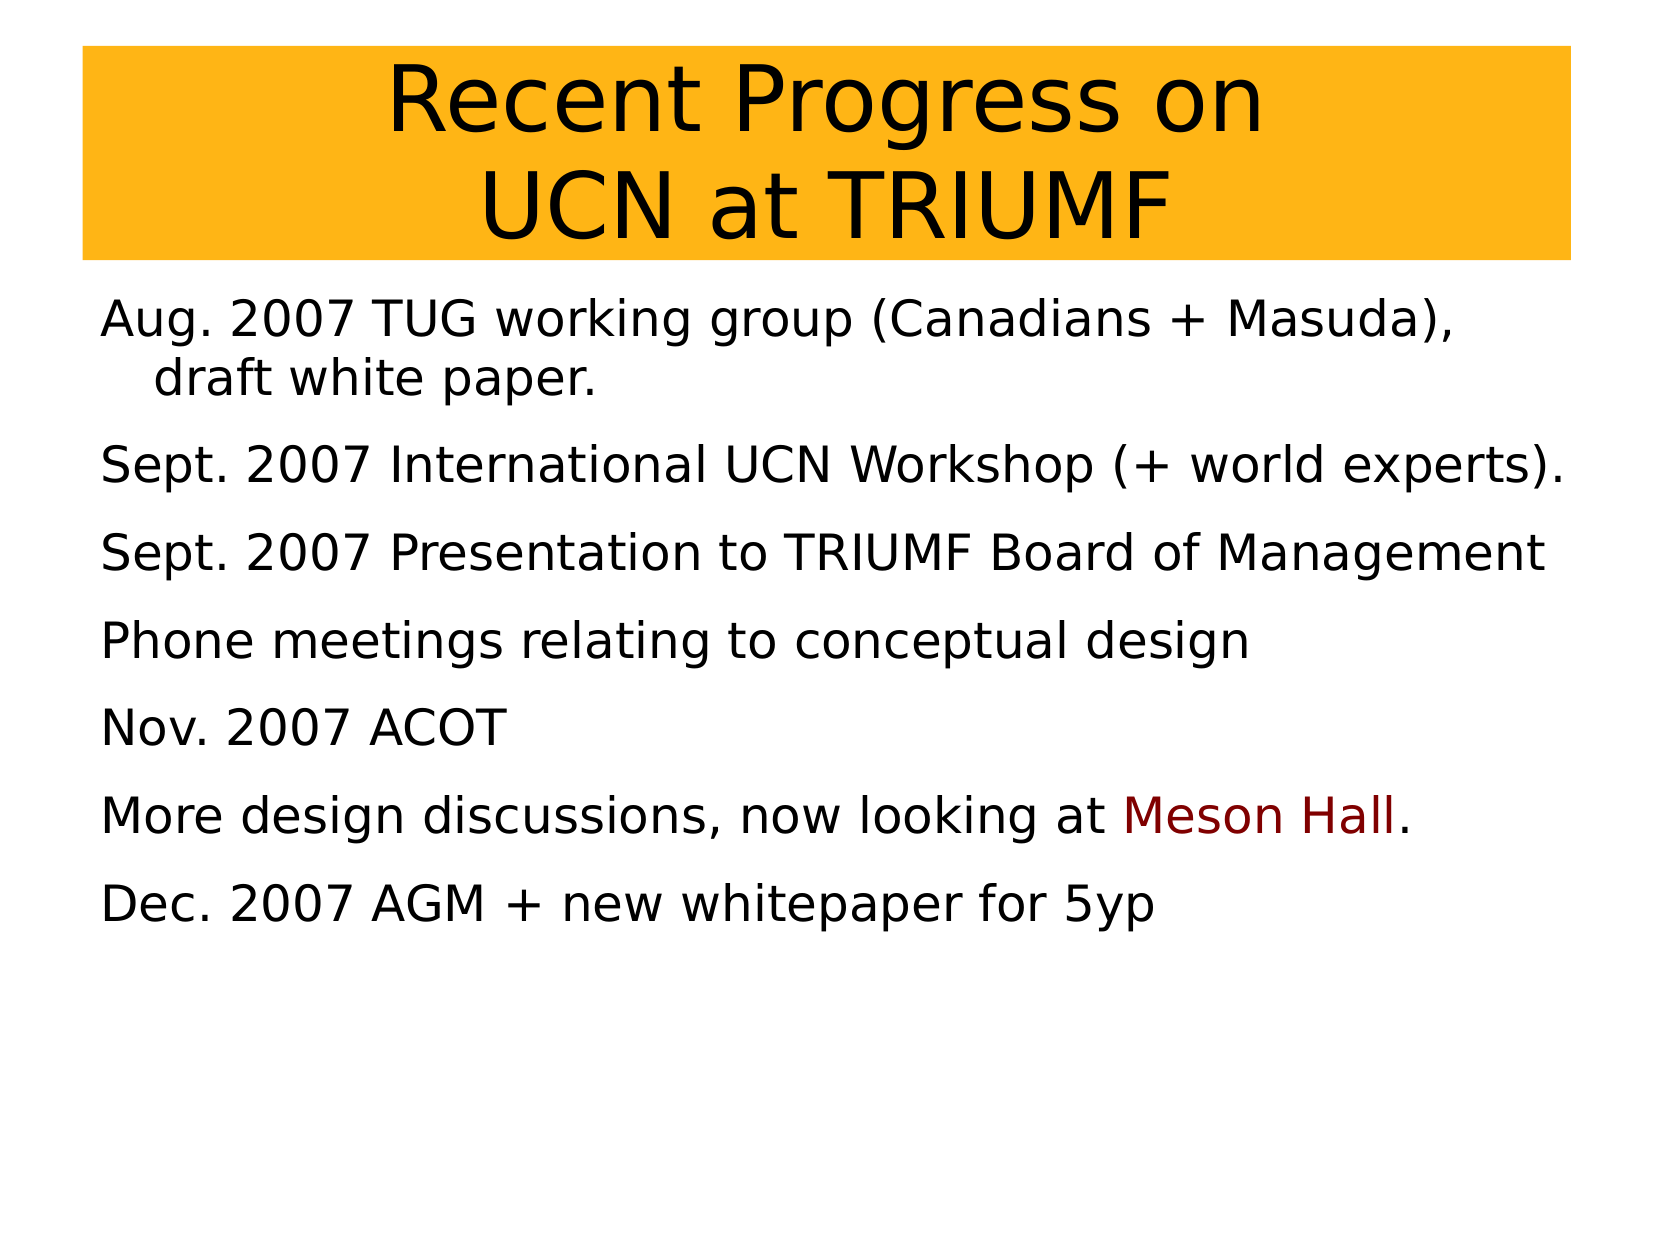

# Recent Progress on UCN at TRIUMF
Aug. 2007 TUG working group (Canadians + Masuda), draft white paper.
Sept. 2007 International UCN Workshop (+ world experts).
Sept. 2007 Presentation to TRIUMF Board of Management
Phone meetings relating to conceptual design
Nov. 2007 ACOT
More design discussions, now looking at Meson Hall.
Dec. 2007 AGM + new whitepaper for 5yp